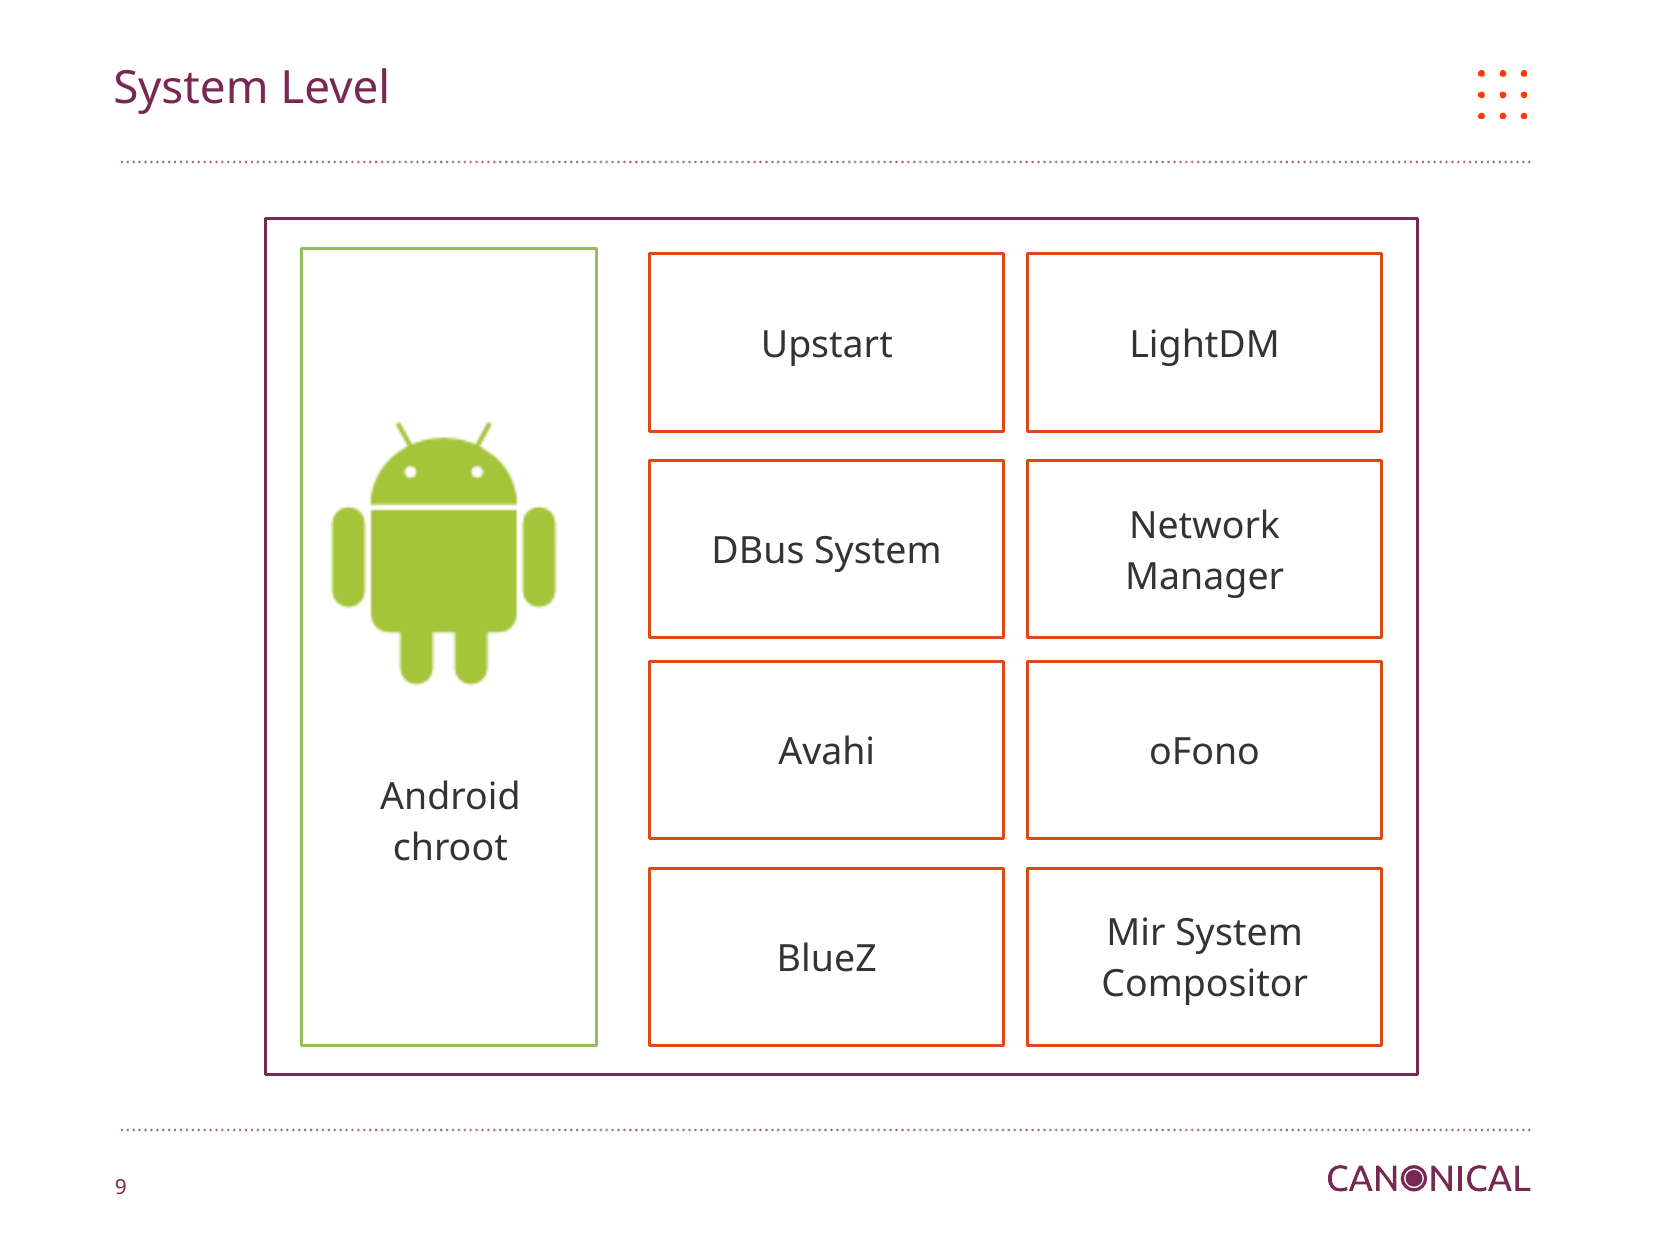

# System Level
Upstart
LightDM
DBus System
Network
Manager
Avahi
oFono
Android
chroot
BlueZ
Mir System
Compositor